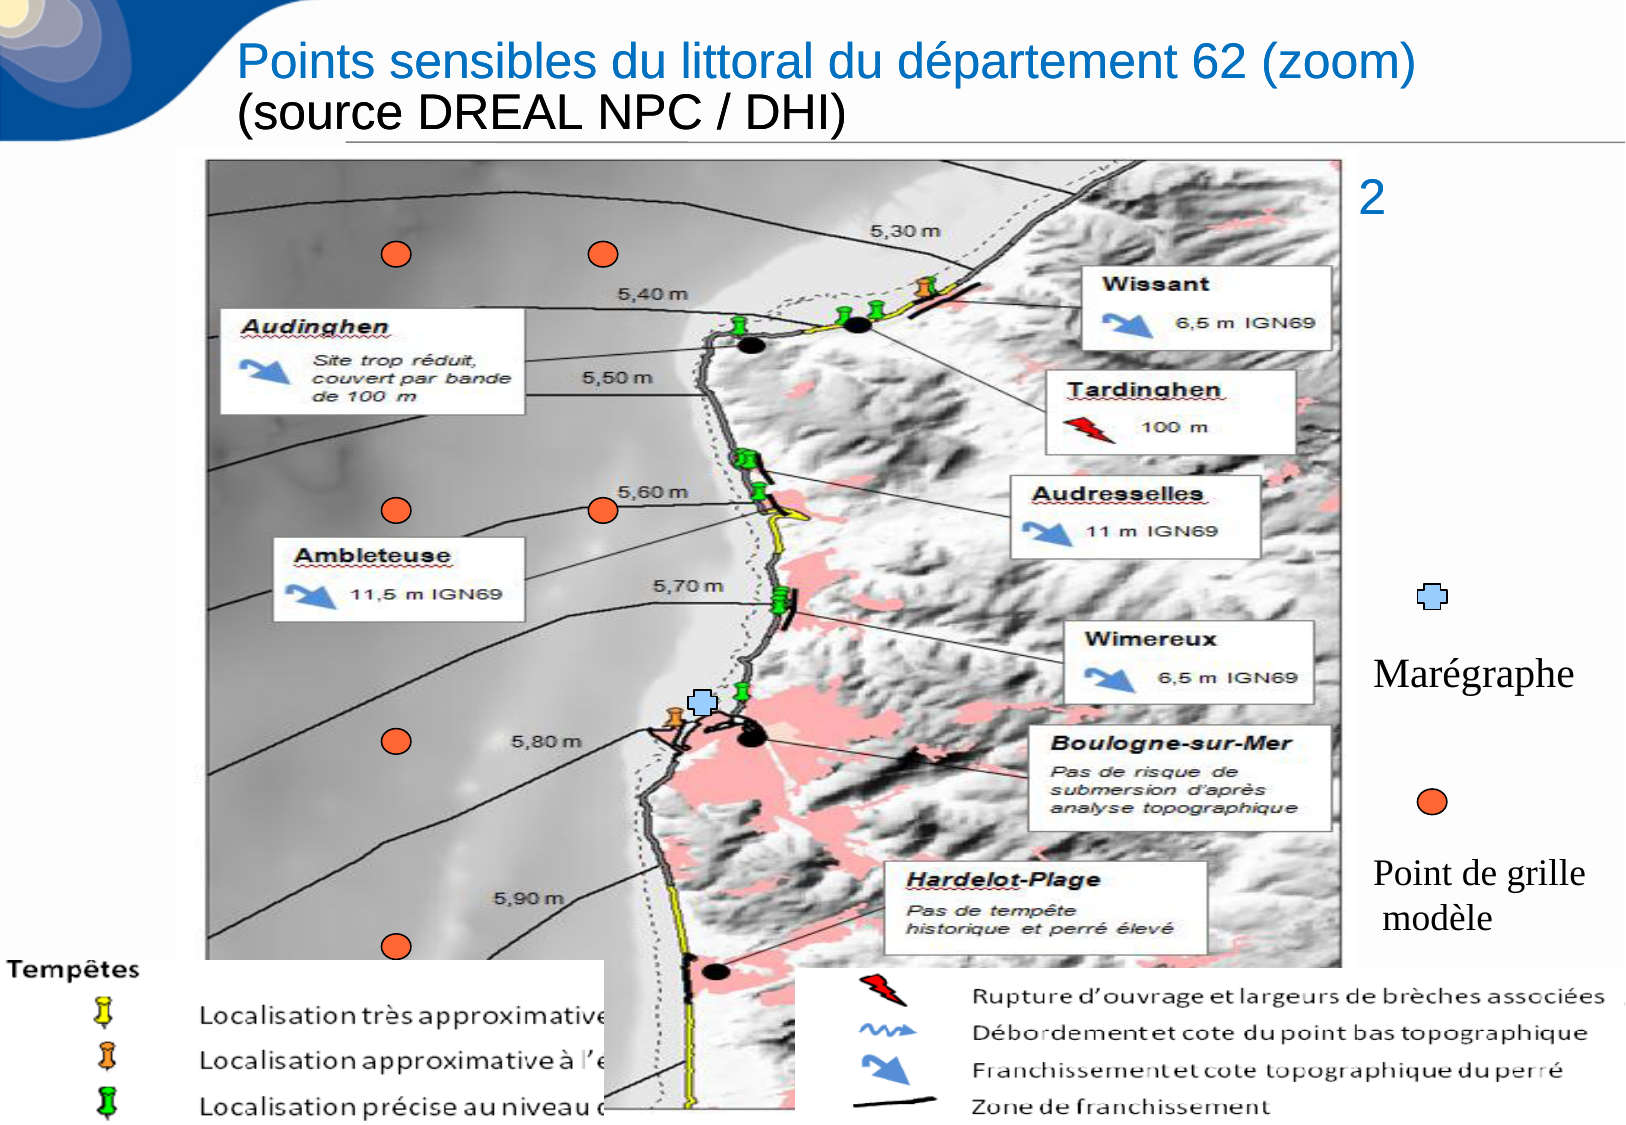

# Points sensibles du littoral du département 62 (zoom) (source DREAL NPC / DHI)
Points sensibles du littoral du département 62 (zoom) (source DREAL NPC / DHI)
Points sensibles du littoral du département 62 (source DREAL NPC / DHI)
Points sensibles du littoral du département 62 (source DREAL NPC / DHI)
Marégraphe
Point de grille
 modèle